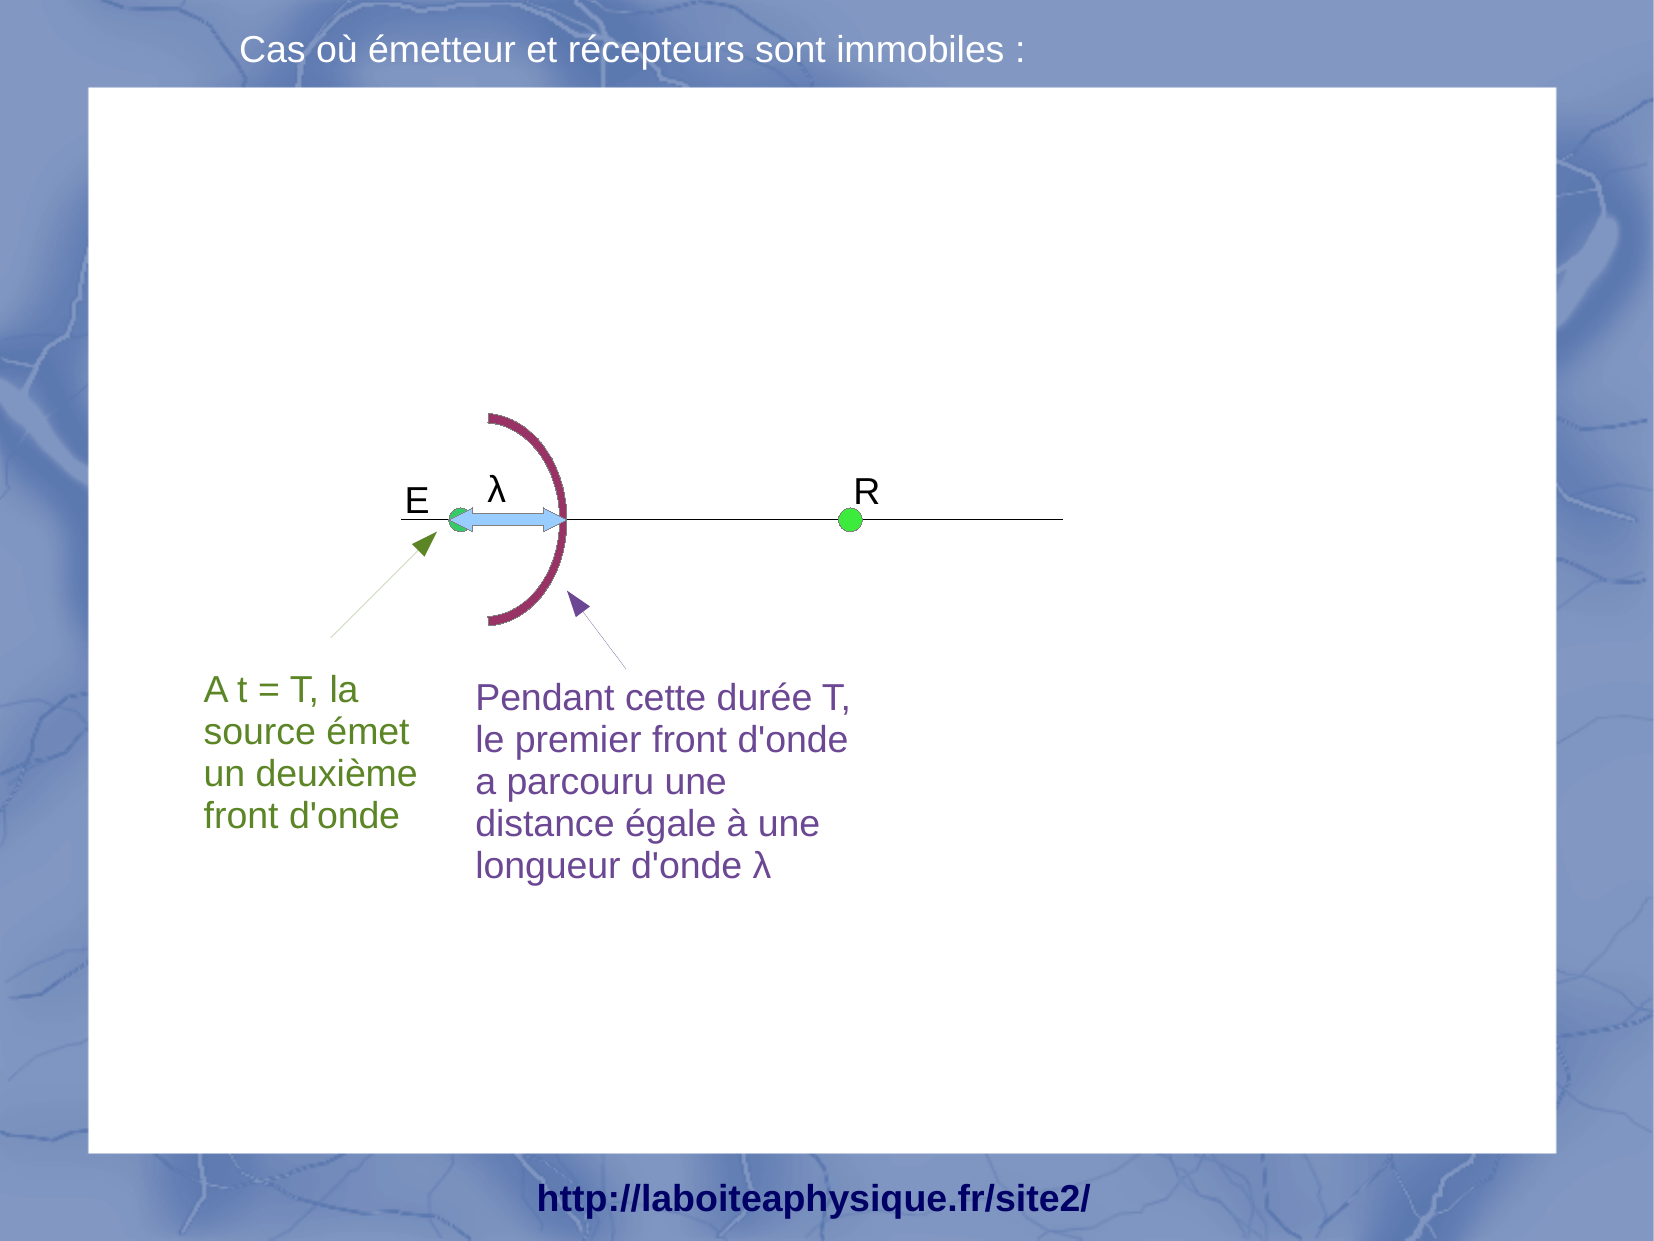

Cas où émetteur et récepteurs sont immobiles :
λ
R
E
A t = T, la source émet un deuxième front d'onde
Pendant cette durée T, le premier front d'onde a parcouru une distance égale à une longueur d'onde λ
http://laboiteaphysique.fr/site2/